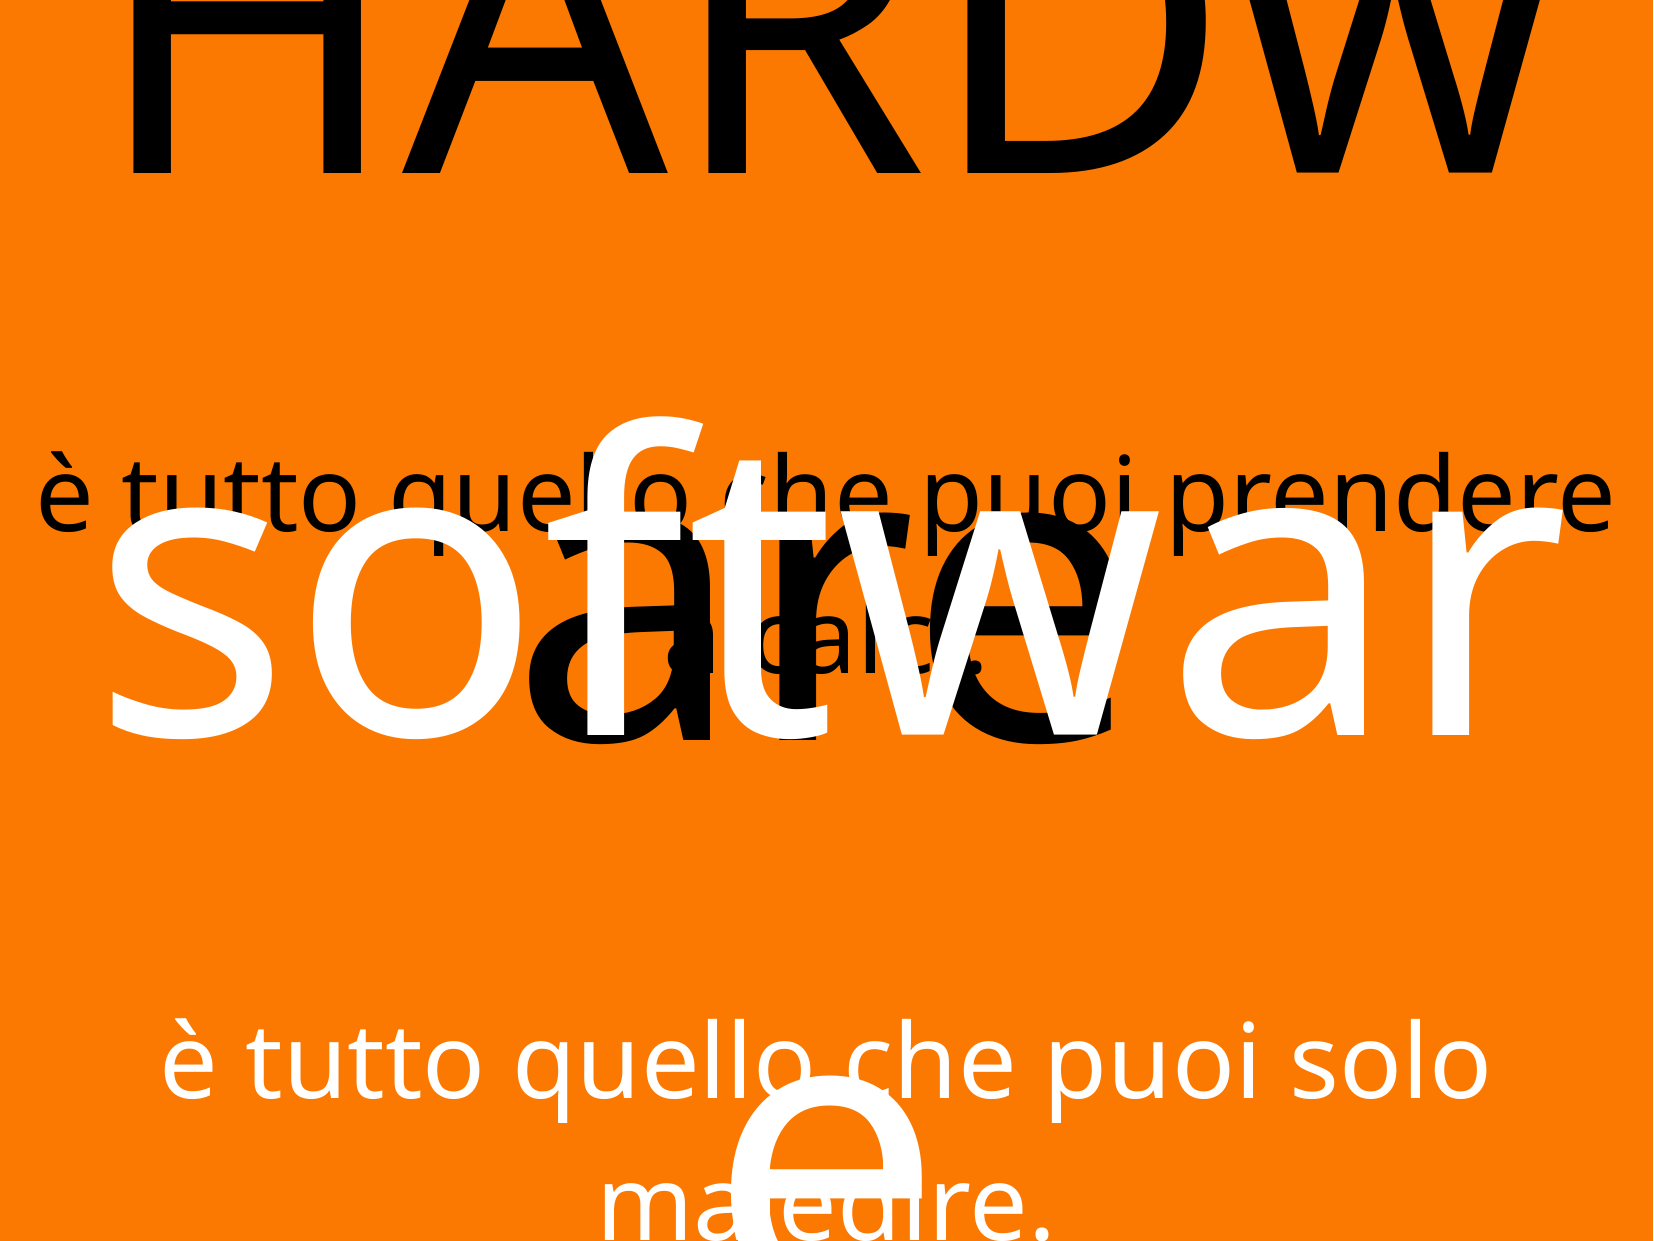

HARDware
software
è tutto quello che puoi prendere a calci.
è tutto quello che puoi solo maledire.